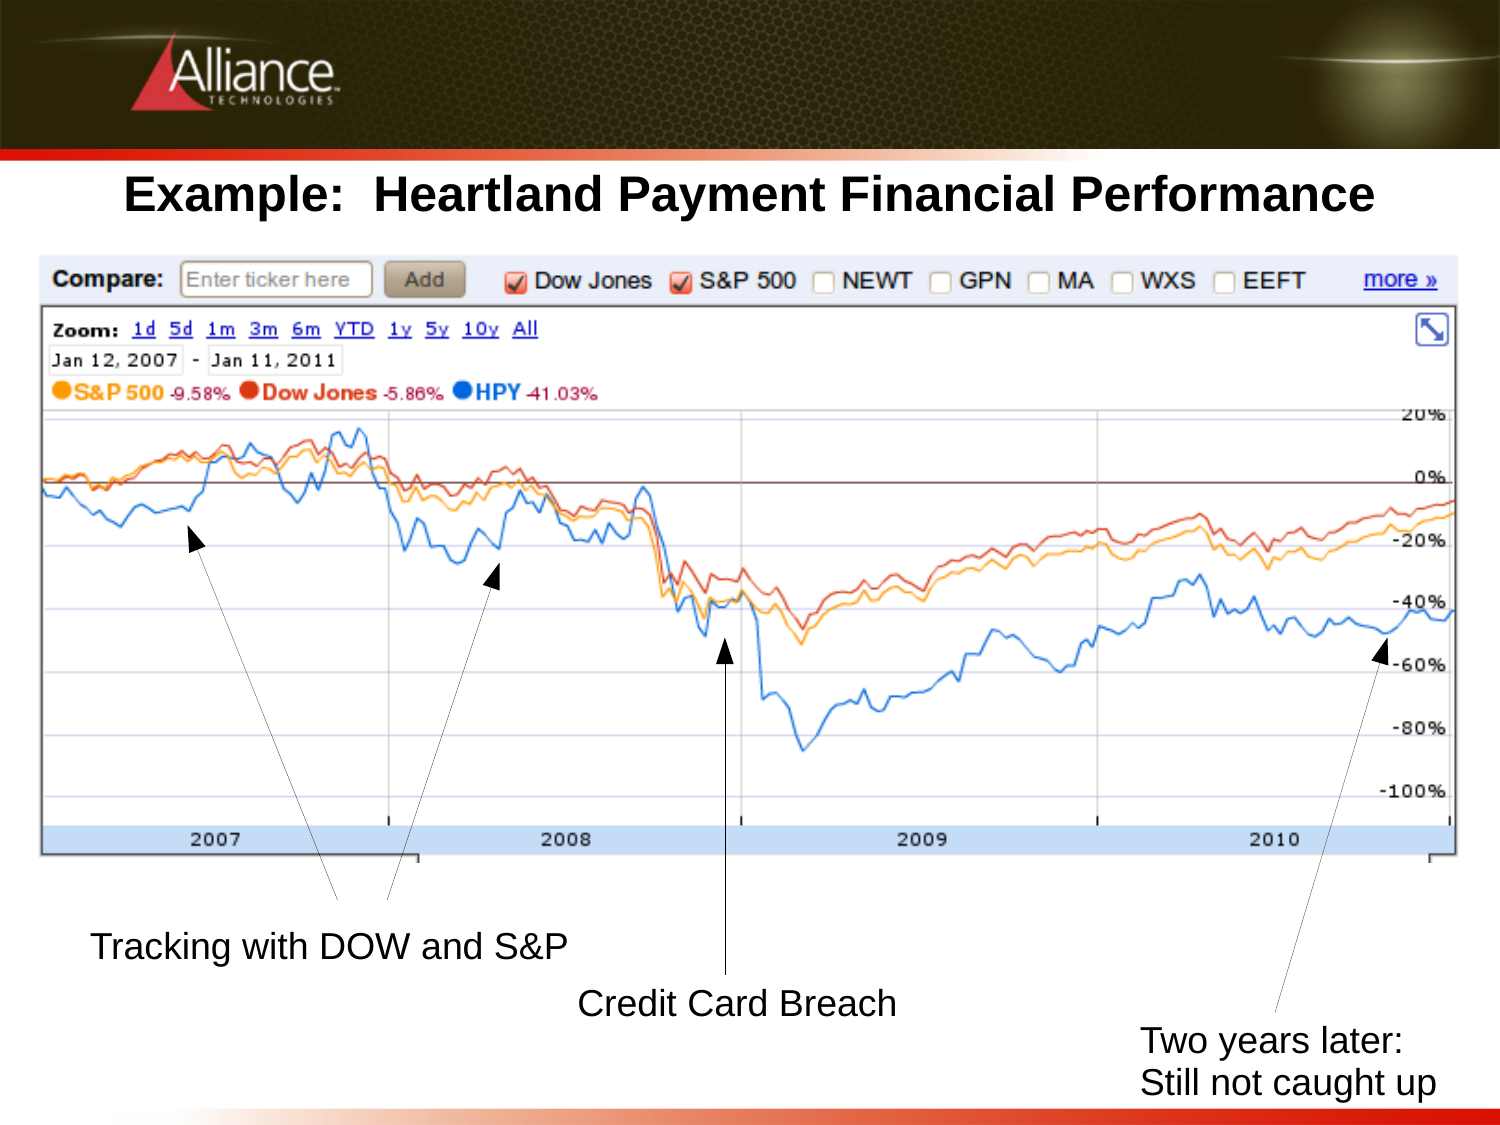

Example: Heartland Payment Financial Performance
Tracking with DOW and S&P
Credit Card Breach
Two years later:
Still not caught up